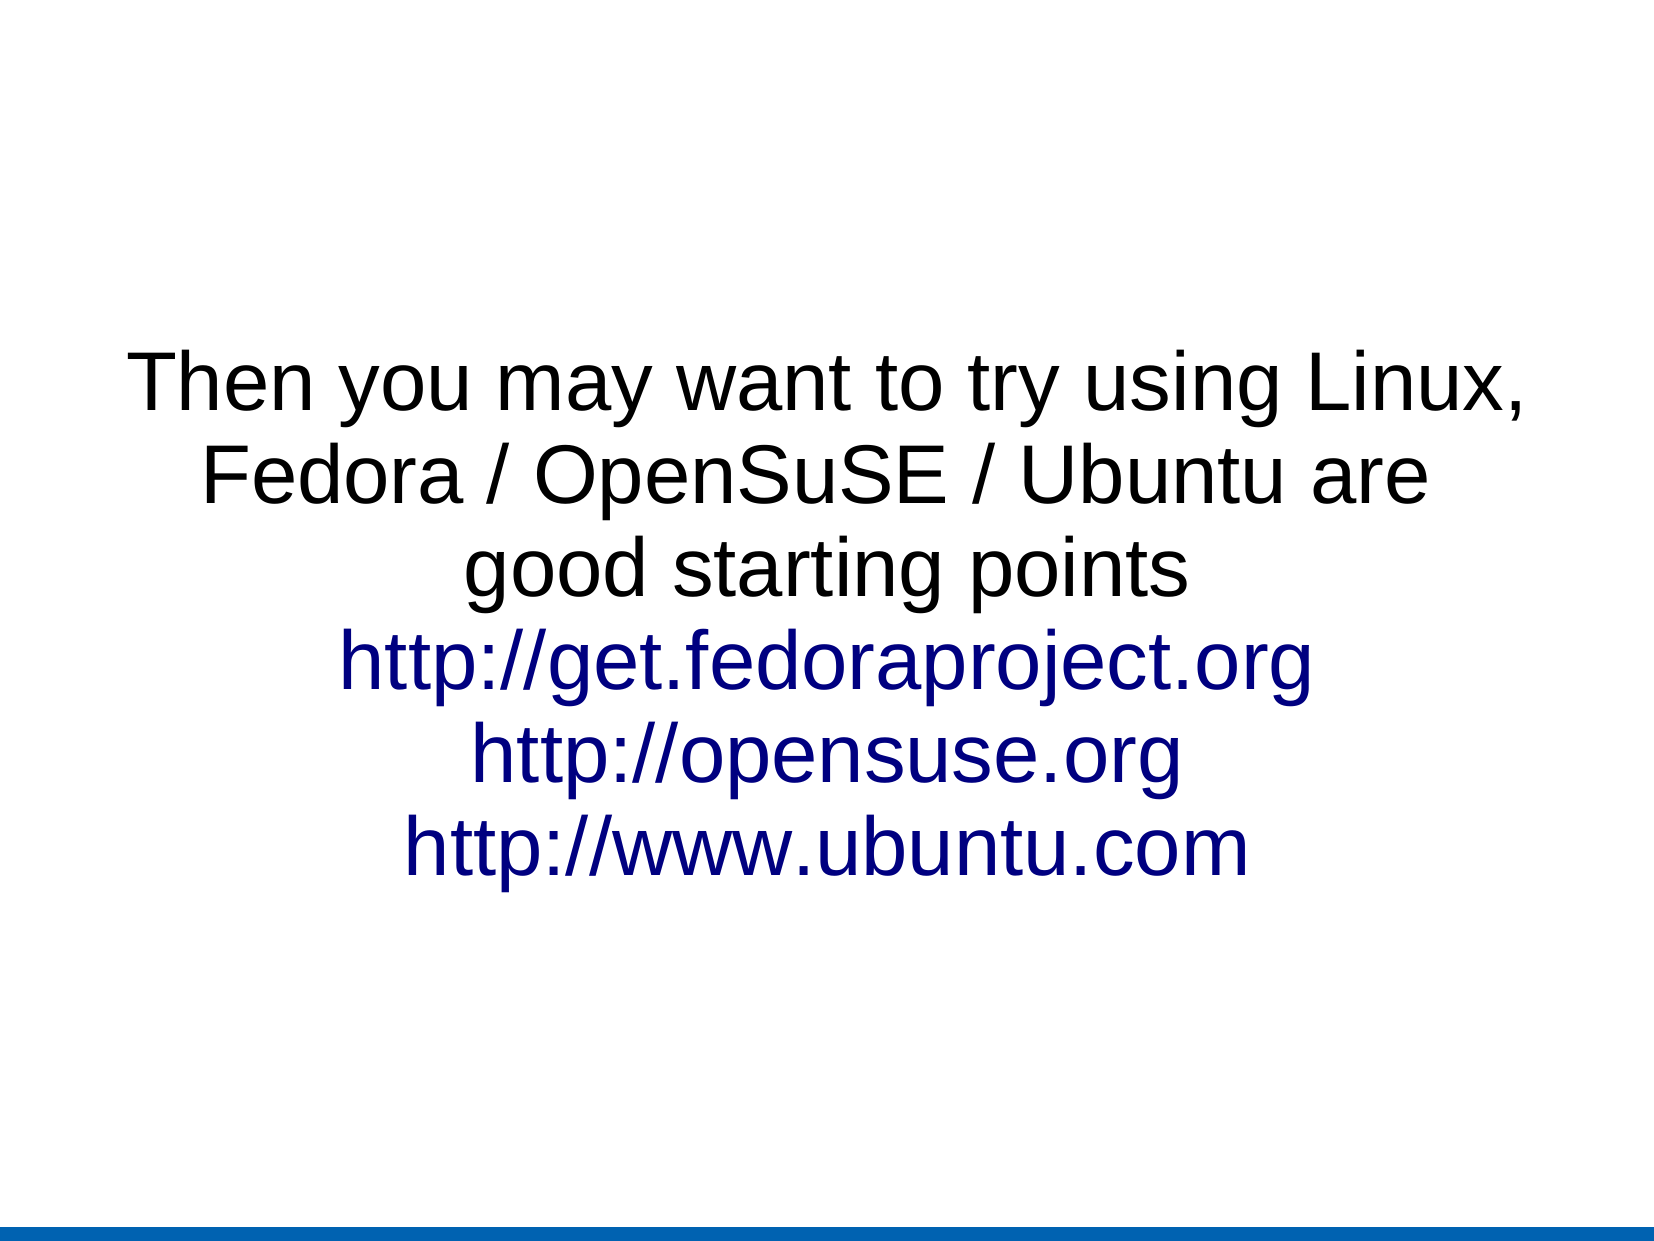

# Then you may want to try using Linux,
Fedora / OpenSuSE / Ubuntu are good starting points
http://get.fedoraproject.org
http://opensuse.org
http://www.ubuntu.com